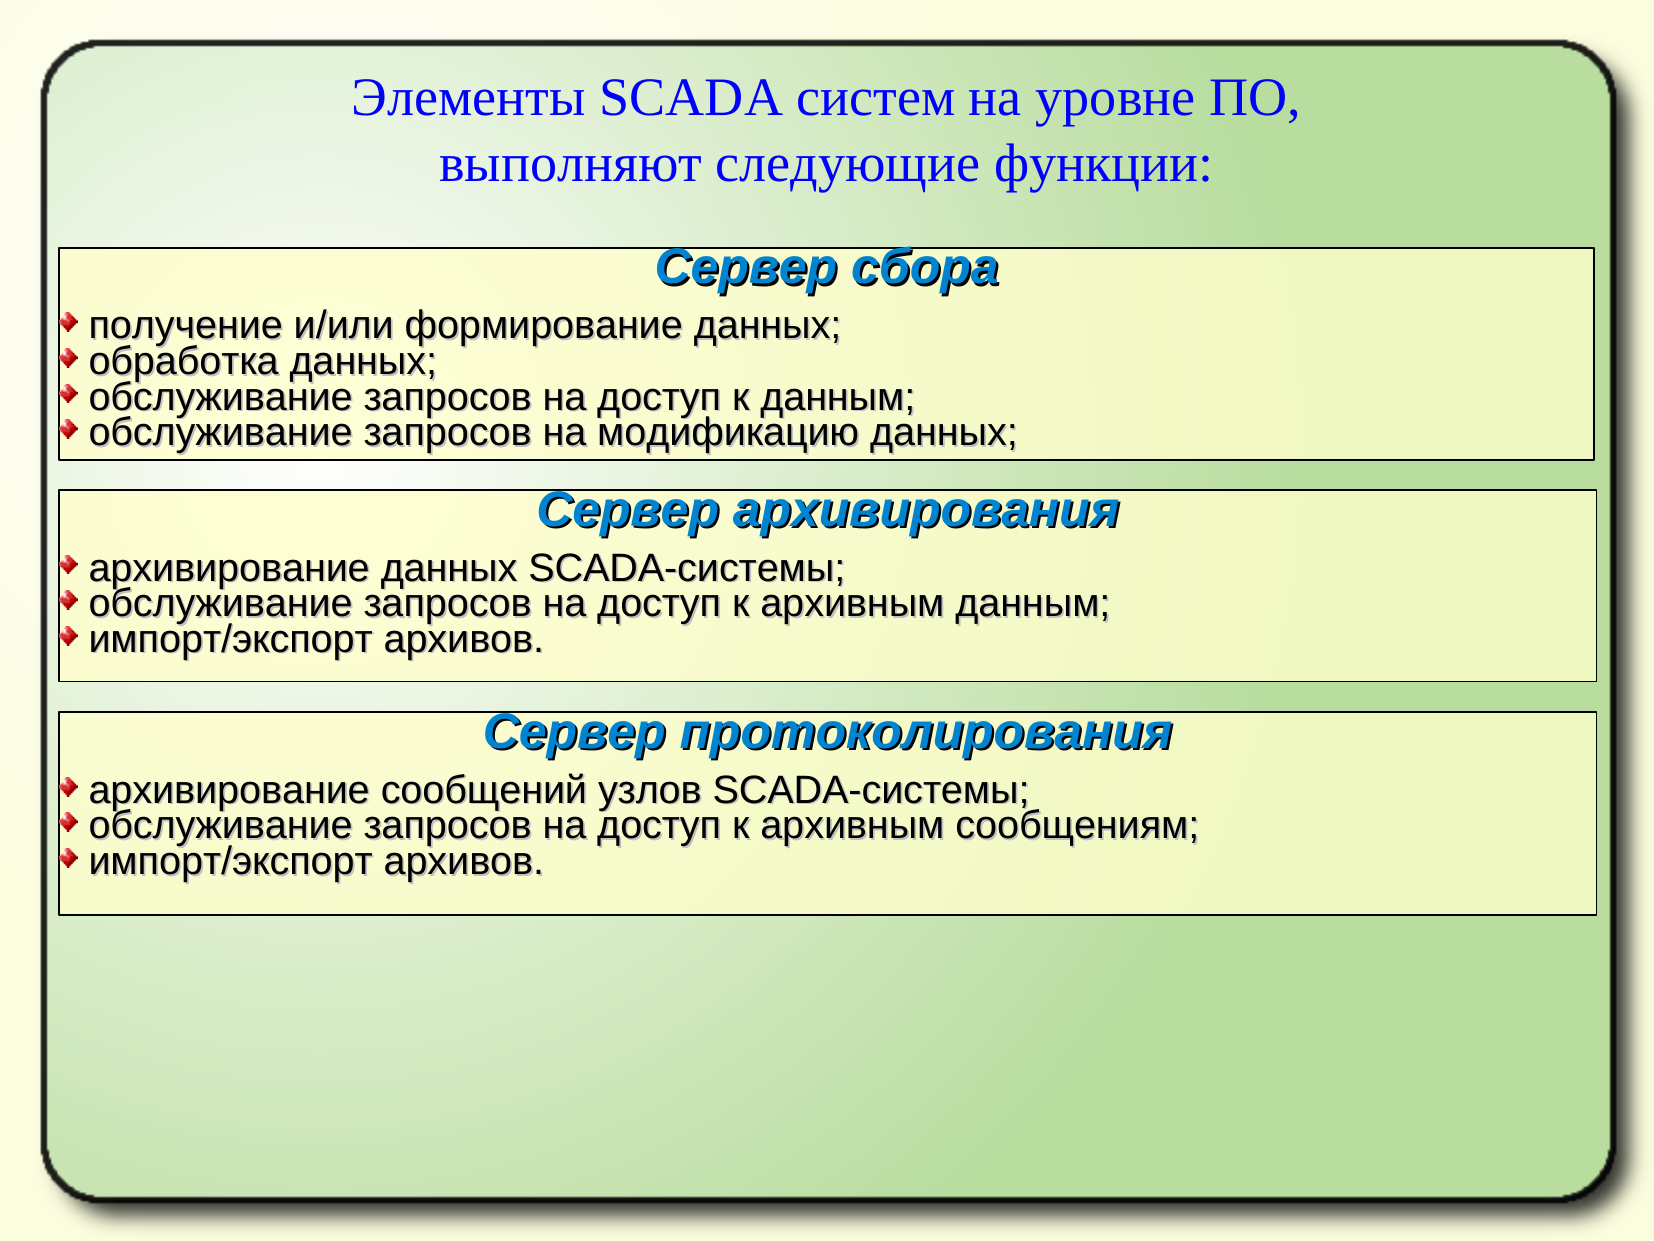

# Элементы SCADA систем на уровне ПО, выполняют следующие функции:
Сервер сбора
получение и/или формирование данных;
обработка данных;
обслуживание запросов на доступ к данным;
обслуживание запросов на модификацию данных;
Сервер архивирования
архивирование данных SCADA-системы;
обслуживание запросов на доступ к архивным данным;
импорт/экспорт архивов.
Сервер протоколирования
архивирование сообщений узлов SCADA-системы;
обслуживание запросов на доступ к архивным сообщениям;
импорт/экспорт архивов.